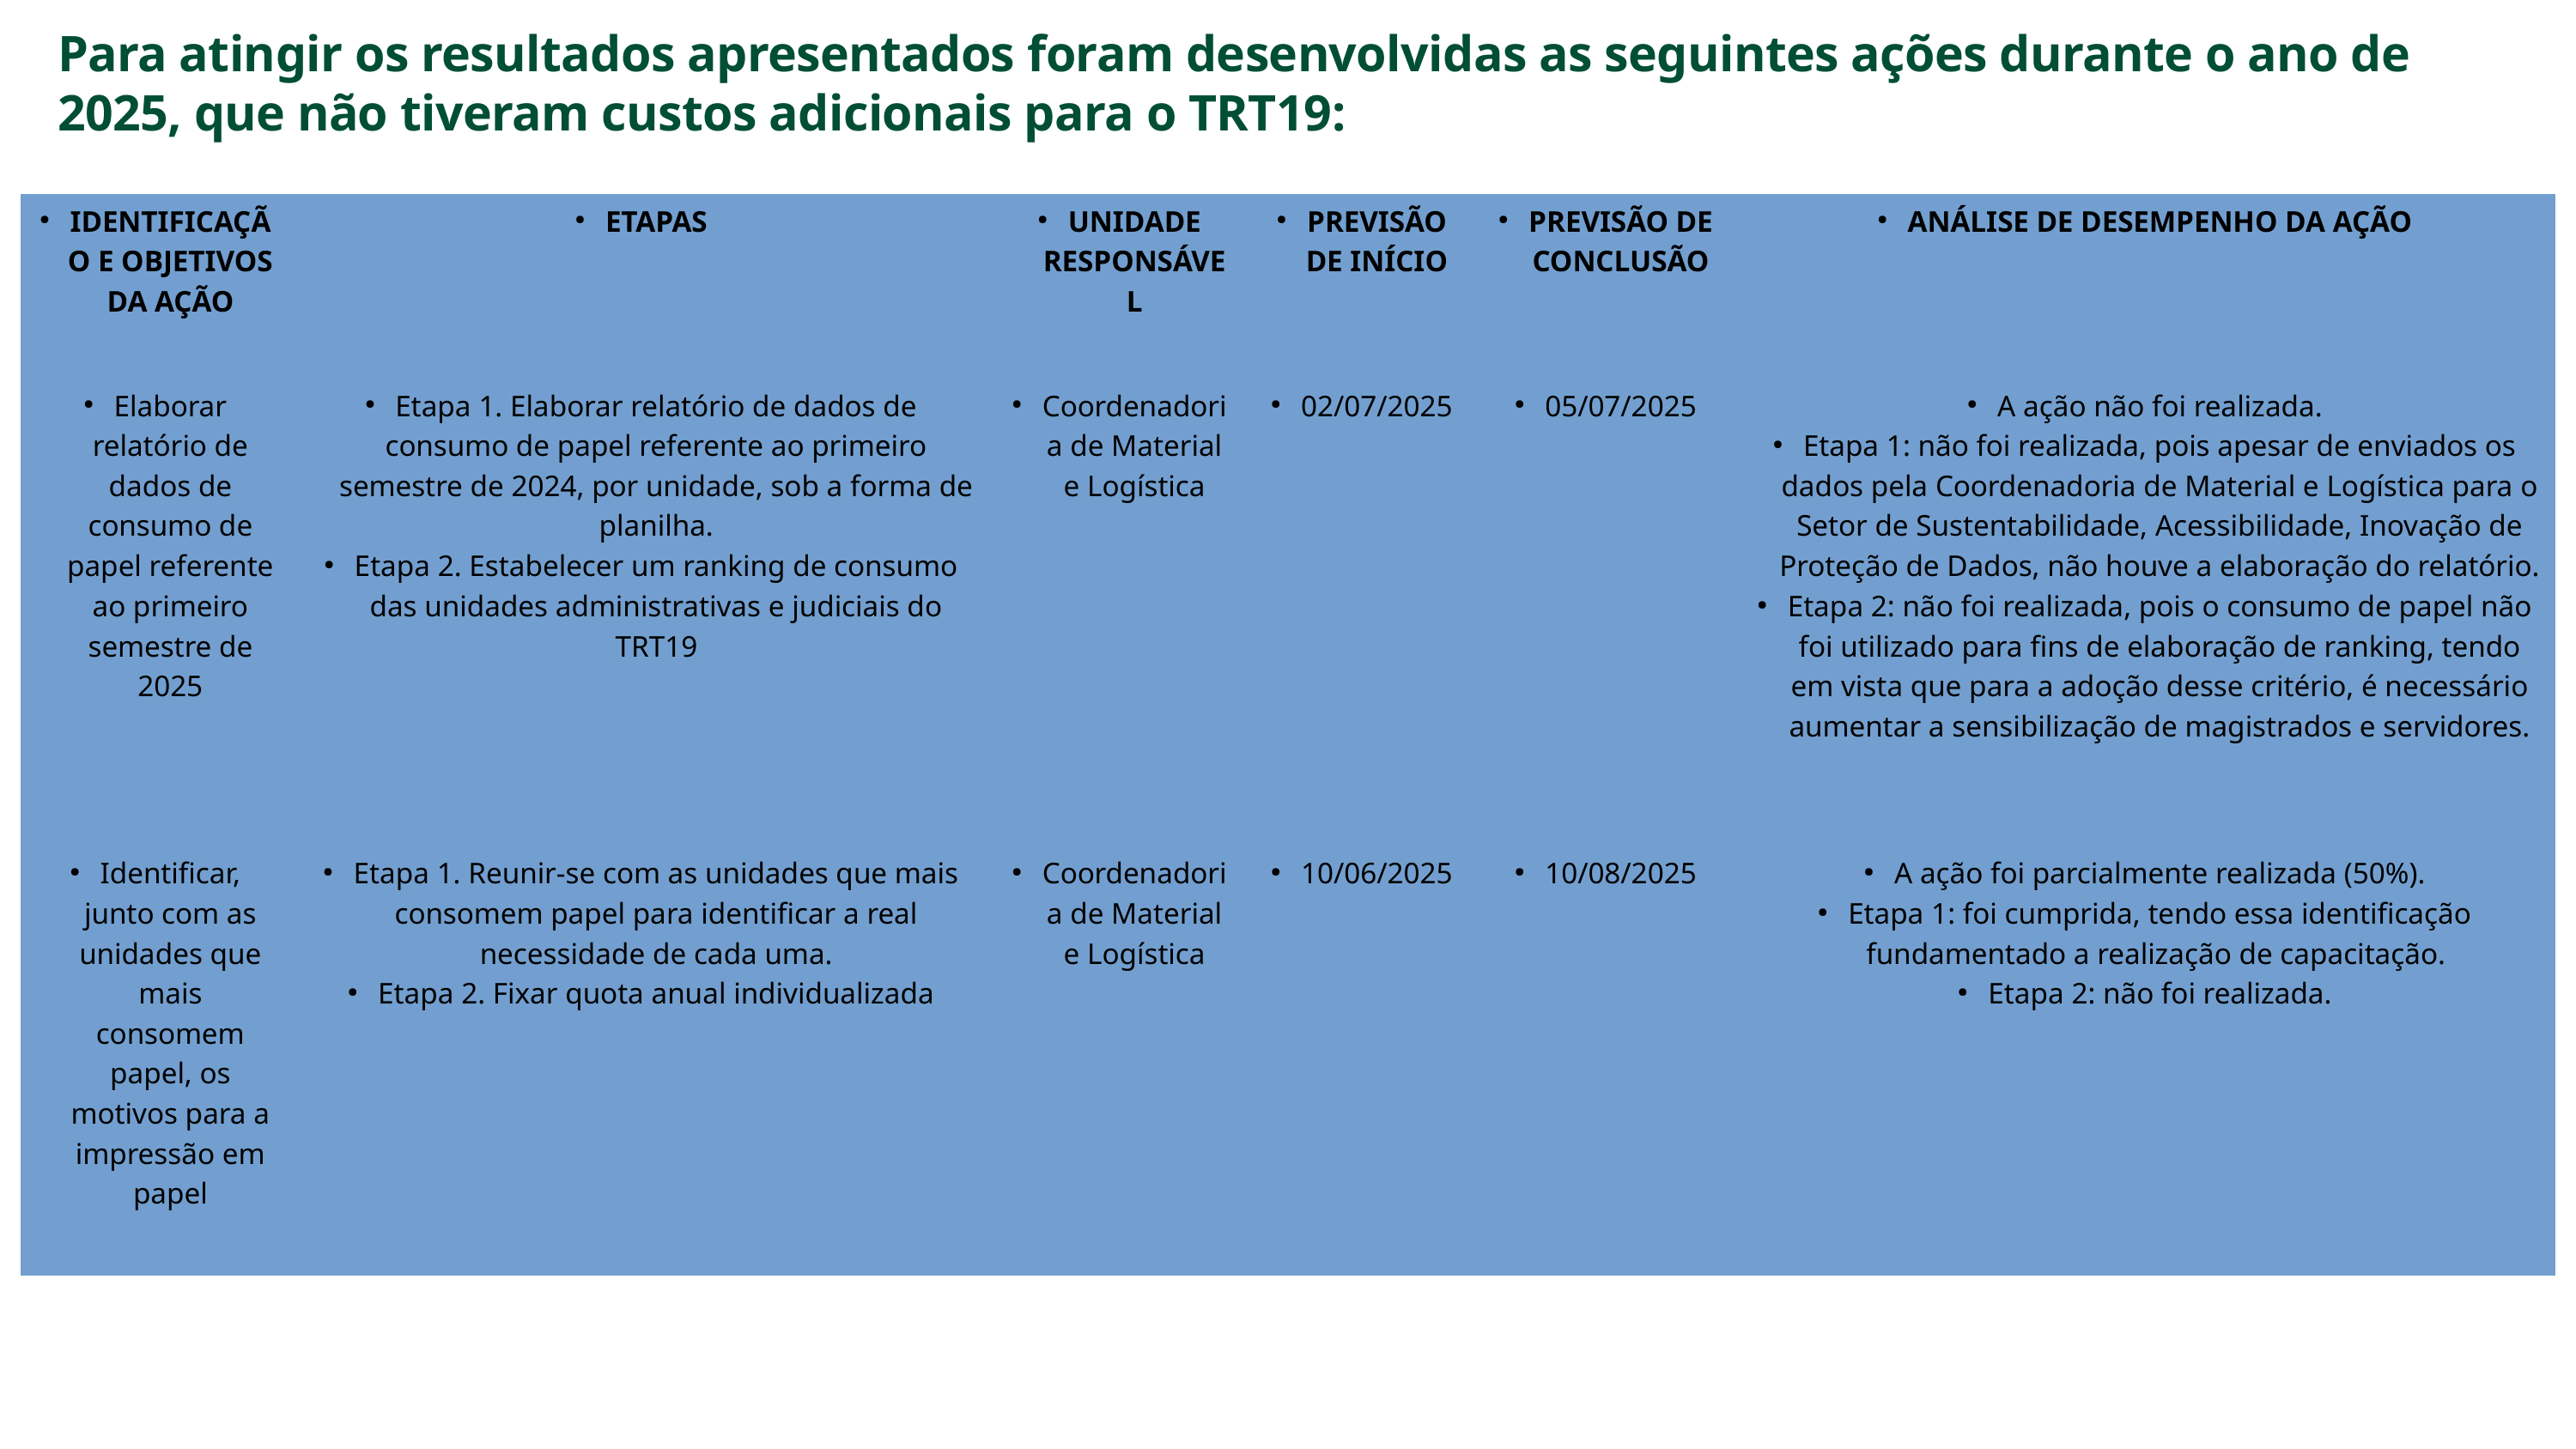

Para atingir os resultados apresentados foram desenvolvidas as seguintes ações durante o ano de 2025, que não tiveram custos adicionais para o TRT19:
| IDENTIFICAÇÃO E OBJETIVOS DA AÇÃO | ETAPAS | UNIDADE RESPONSÁVEL | PREVISÃO DE INÍCIO | PREVISÃO DE CONCLUSÃO | ANÁLISE DE DESEMPENHO DA AÇÃO |
| --- | --- | --- | --- | --- | --- |
| Elaborar relatório de dados de consumo de papel referente ao primeiro semestre de 2025 | Etapa 1. Elaborar relatório de dados de consumo de papel referente ao primeiro semestre de 2024, por unidade, sob a forma de planilha. Etapa 2. Estabelecer um ranking de consumo das unidades administrativas e judiciais do TRT19 | Coordenadoria de Material e Logística | 02/07/2025 | 05/07/2025 | A ação não foi realizada. Etapa 1: não foi realizada, pois apesar de enviados os dados pela Coordenadoria de Material e Logística para o Setor de Sustentabilidade, Acessibilidade, Inovação de Proteção de Dados, não houve a elaboração do relatório. Etapa 2: não foi realizada, pois o consumo de papel não foi utilizado para fins de elaboração de ranking, tendo em vista que para a adoção desse critério, é necessário aumentar a sensibilização de magistrados e servidores. |
| Identificar, junto com as unidades que mais consomem papel, os motivos para a impressão em papel | Etapa 1. Reunir-se com as unidades que mais consomem papel para identificar a real necessidade de cada uma. Etapa 2. Fixar quota anual individualizada | Coordenadoria de Material e Logística | 10/06/2025 | 10/08/2025 | A ação foi parcialmente realizada (50%). Etapa 1: foi cumprida, tendo essa identificação fundamentado a realização de capacitação. Etapa 2: não foi realizada. |